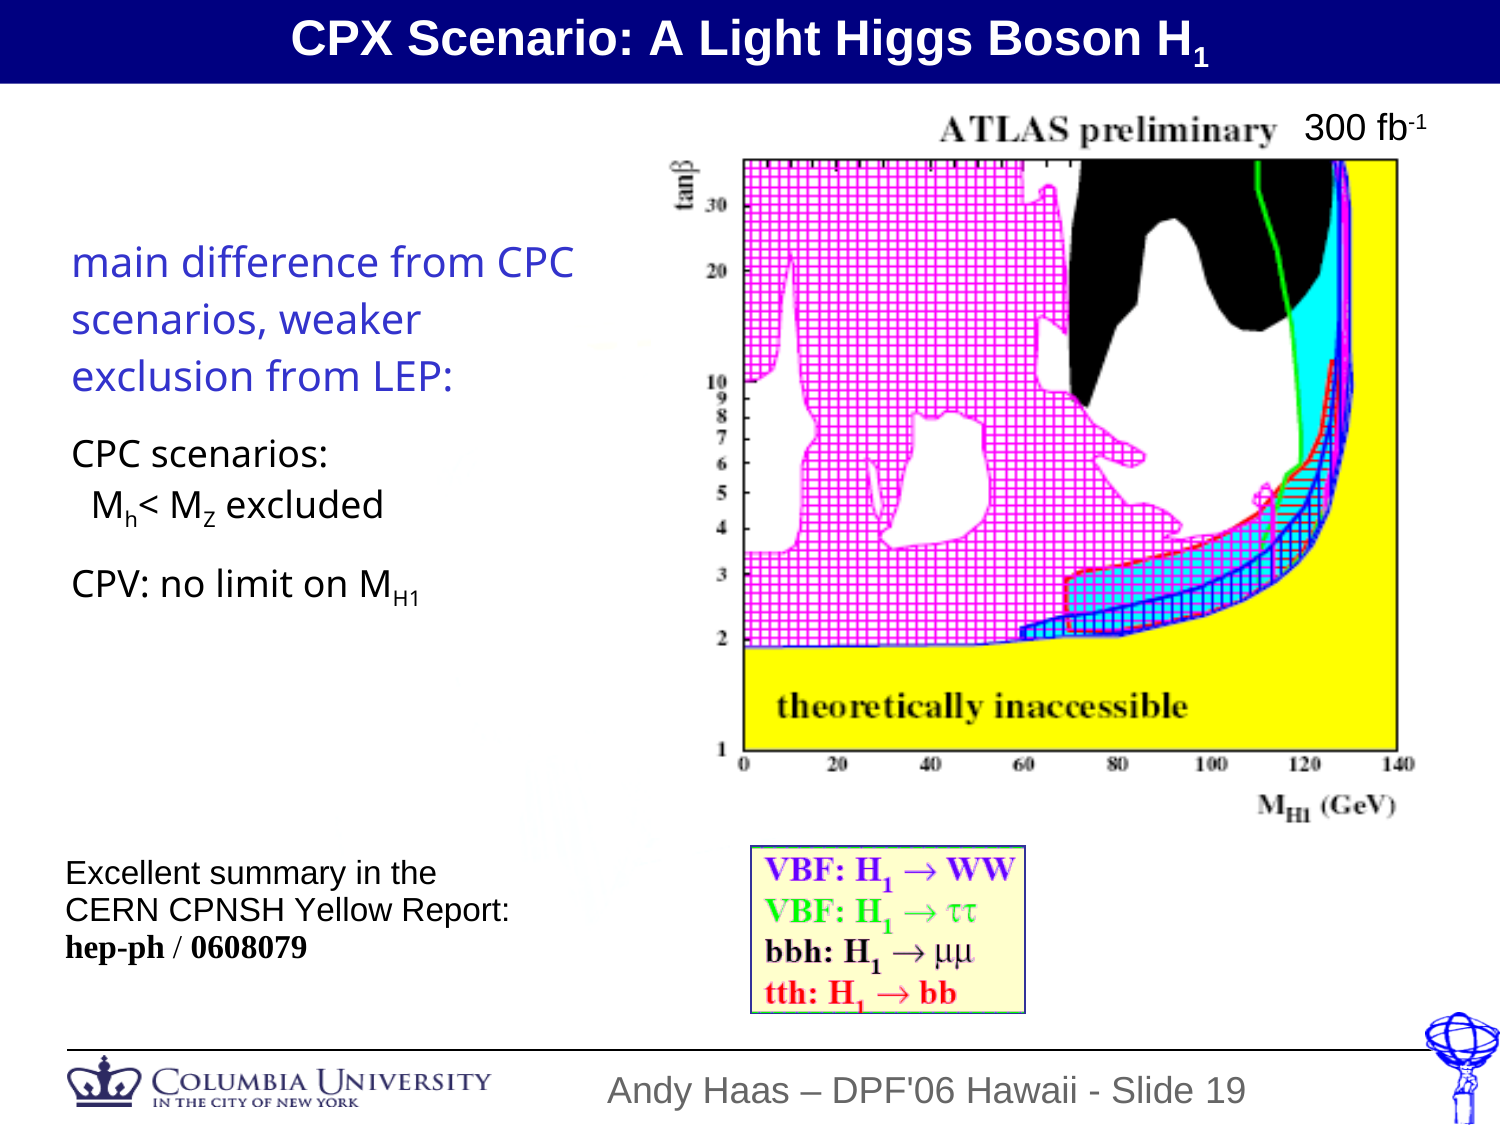

# CPX Scenario: A Light Higgs Boson H1
300 fb-1
main difference from CPC scenarios, weaker exclusion from LEP:
CPC scenarios:
 Mh< MZ excluded
CPV: no limit on MH1
Excellent summary in the
CERN CPNSH Yellow Report:
hep-ph / 0608079